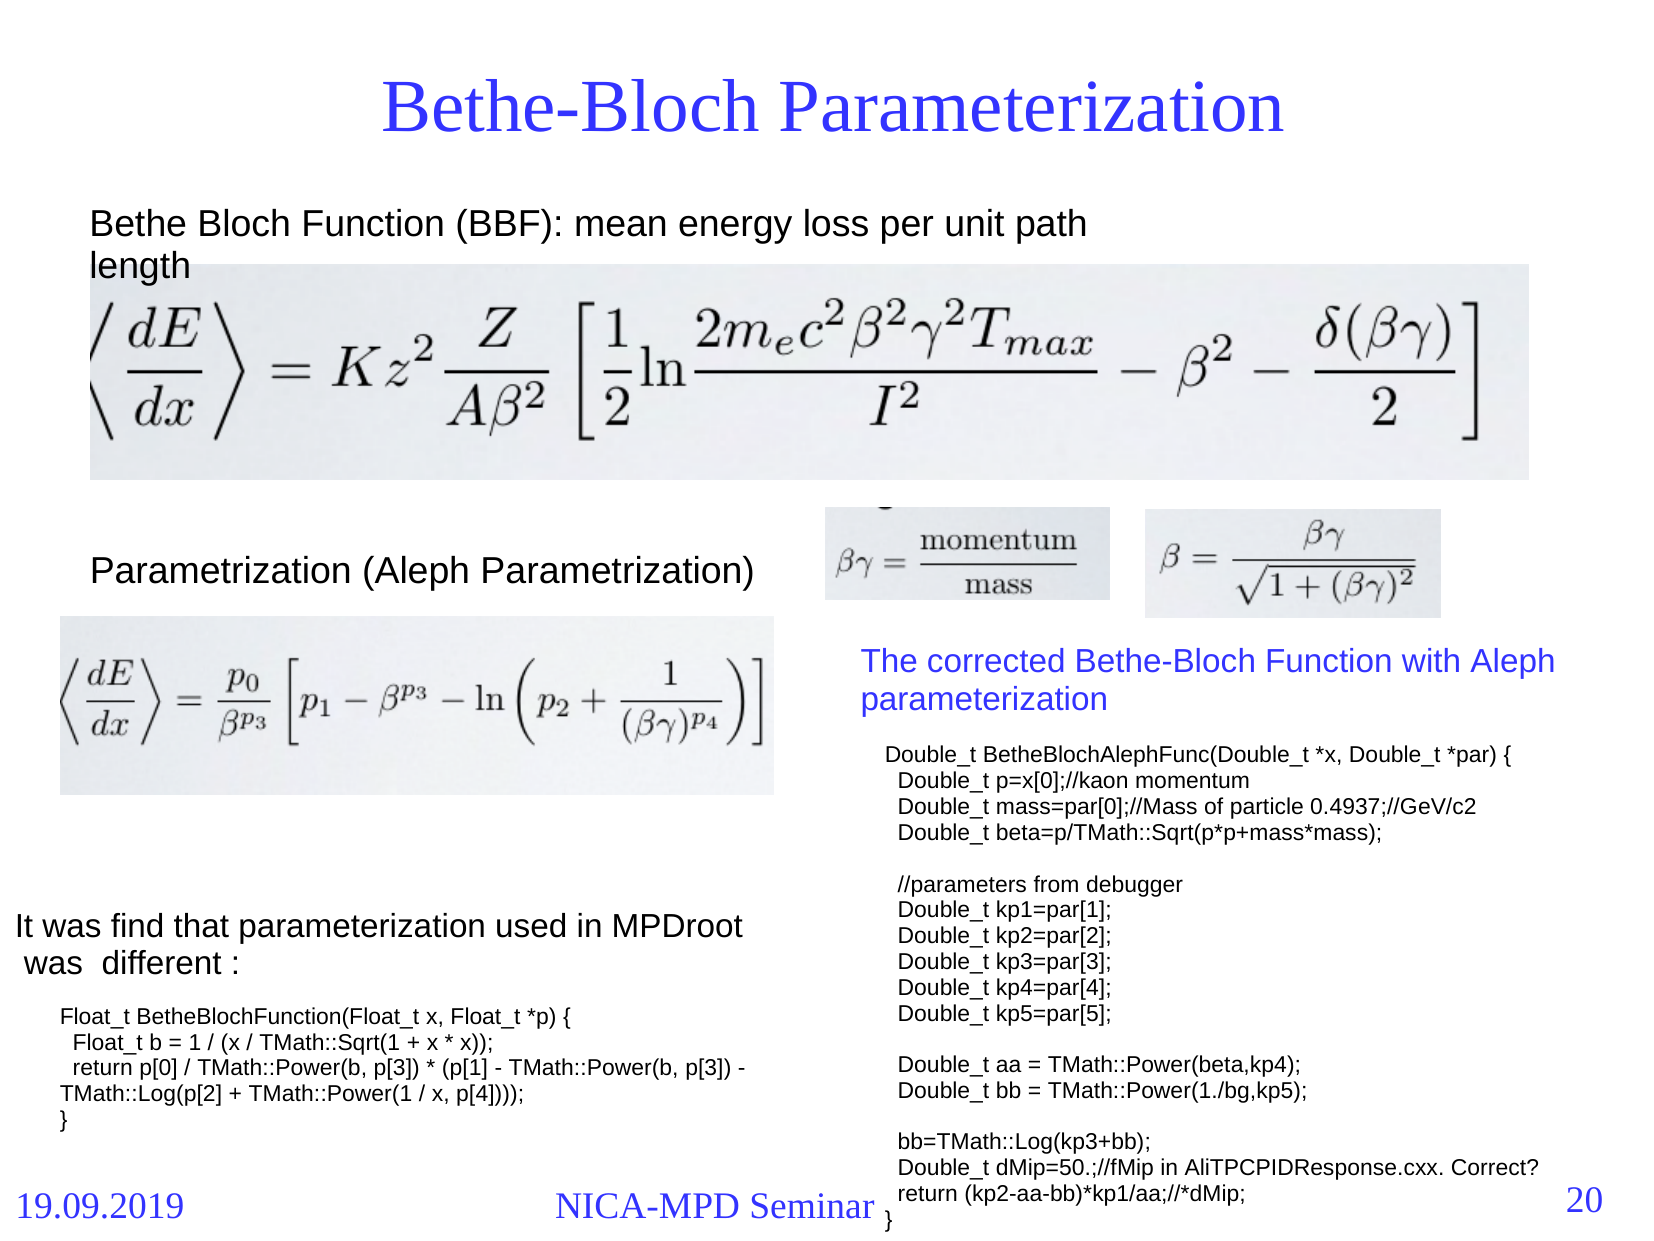

# Bethe-Bloch Parameterization
Bethe Bloch Function (BBF): mean energy loss per unit path length
Parametrization (Aleph Parametrization)
The corrected Bethe-Bloch Function with Aleph
parameterization
Double_t BetheBlochAlephFunc(Double_t *x, Double_t *par) {
 Double_t p=x[0];//kaon momentum
 Double_t mass=par[0];//Mass of particle 0.4937;//GeV/c2
 Double_t beta=p/TMath::Sqrt(p*p+mass*mass);
 //parameters from debugger
 Double_t kp1=par[1];
 Double_t kp2=par[2];
 Double_t kp3=par[3];
 Double_t kp4=par[4];
 Double_t kp5=par[5];
 Double_t aa = TMath::Power(beta,kp4);
 Double_t bb = TMath::Power(1./bg,kp5);
 bb=TMath::Log(kp3+bb);
 Double_t dMip=50.;//fMip in AliTPCPIDResponse.cxx. Correct?
 return (kp2-aa-bb)*kp1/aa;//*dMip;
}
It was find that parameterization used in MPDroot
 was different :
Float_t BetheBlochFunction(Float_t x, Float_t *p) {
 Float_t b = 1 / (x / TMath::Sqrt(1 + x * x));
 return p[0] / TMath::Power(b, p[3]) * (p[1] - TMath::Power(b, p[3]) - TMath::Log(p[2] + TMath::Power(1 / x, p[4])));
}
20